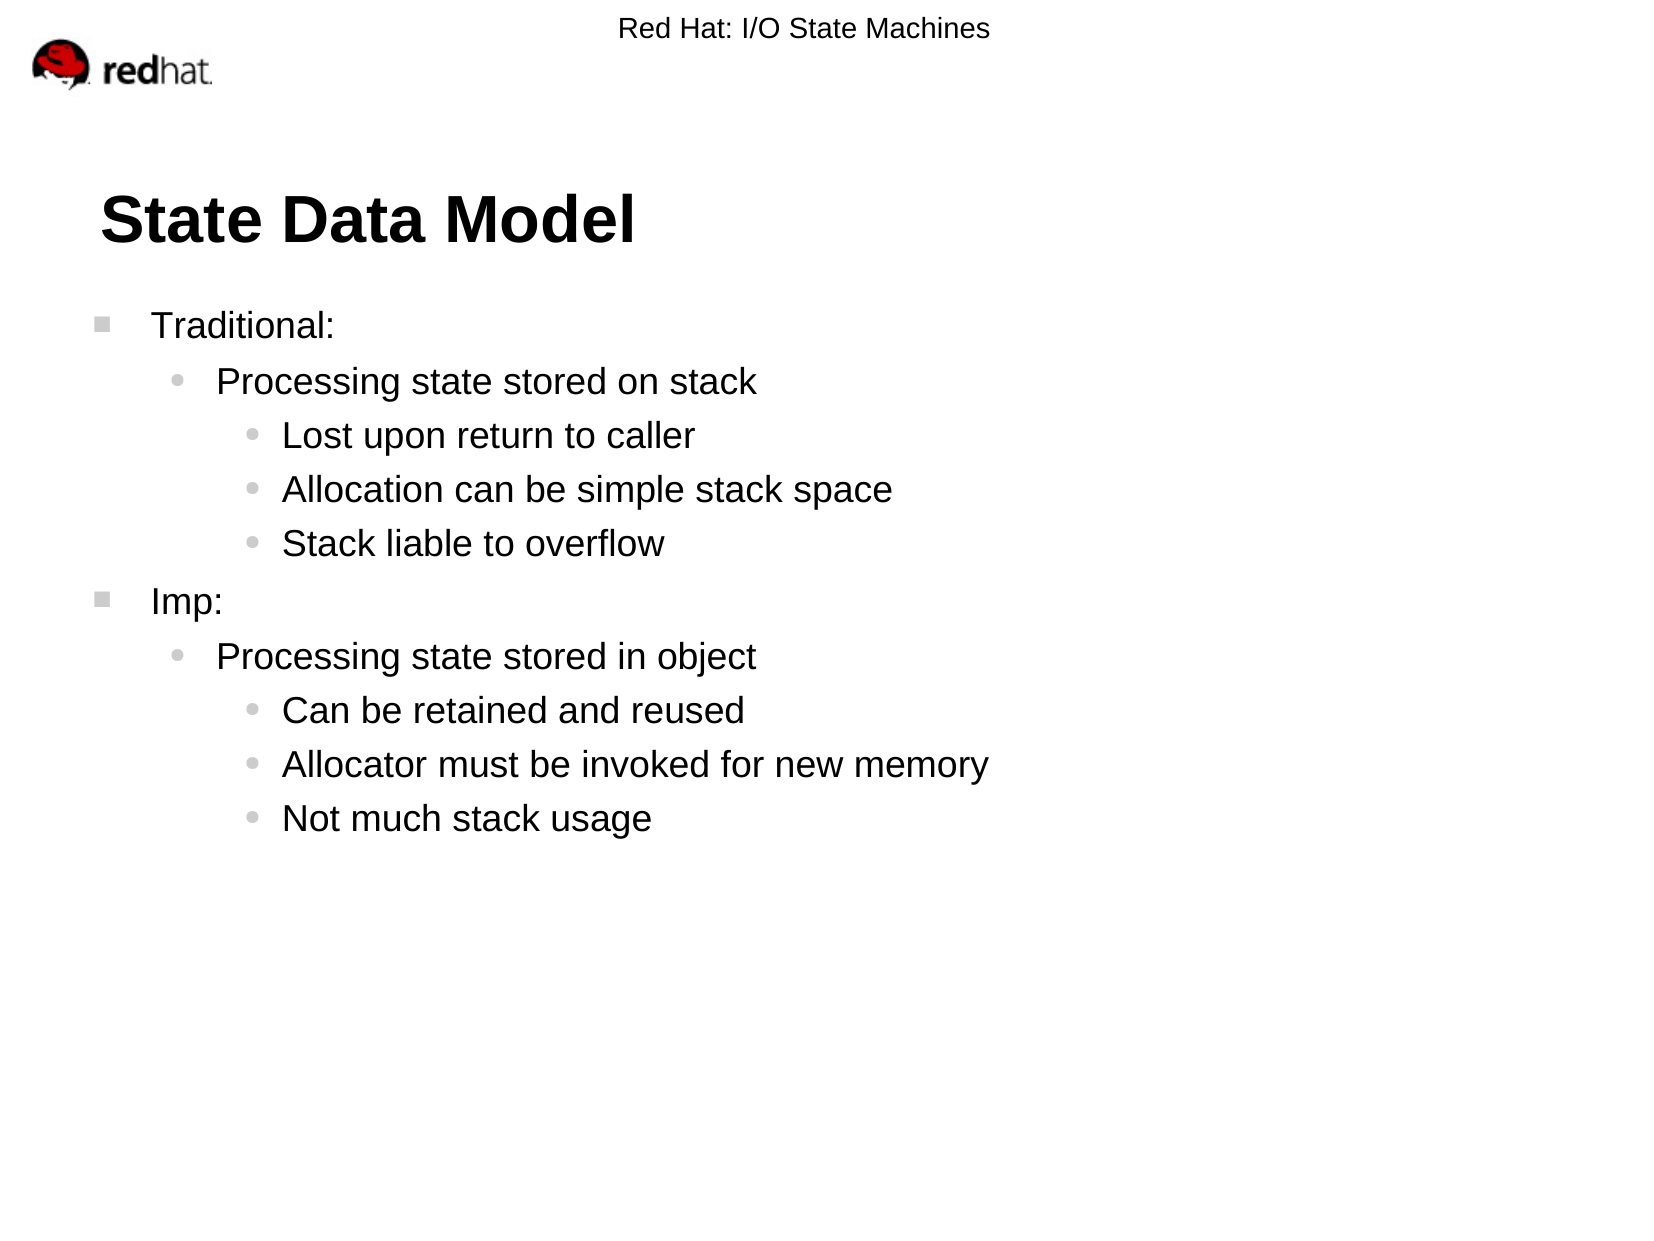

# State Data Model
Traditional:
Processing state stored on stack
Lost upon return to caller
Allocation can be simple stack space
Stack liable to overflow
Imp:
Processing state stored in object
Can be retained and reused
Allocator must be invoked for new memory
Not much stack usage